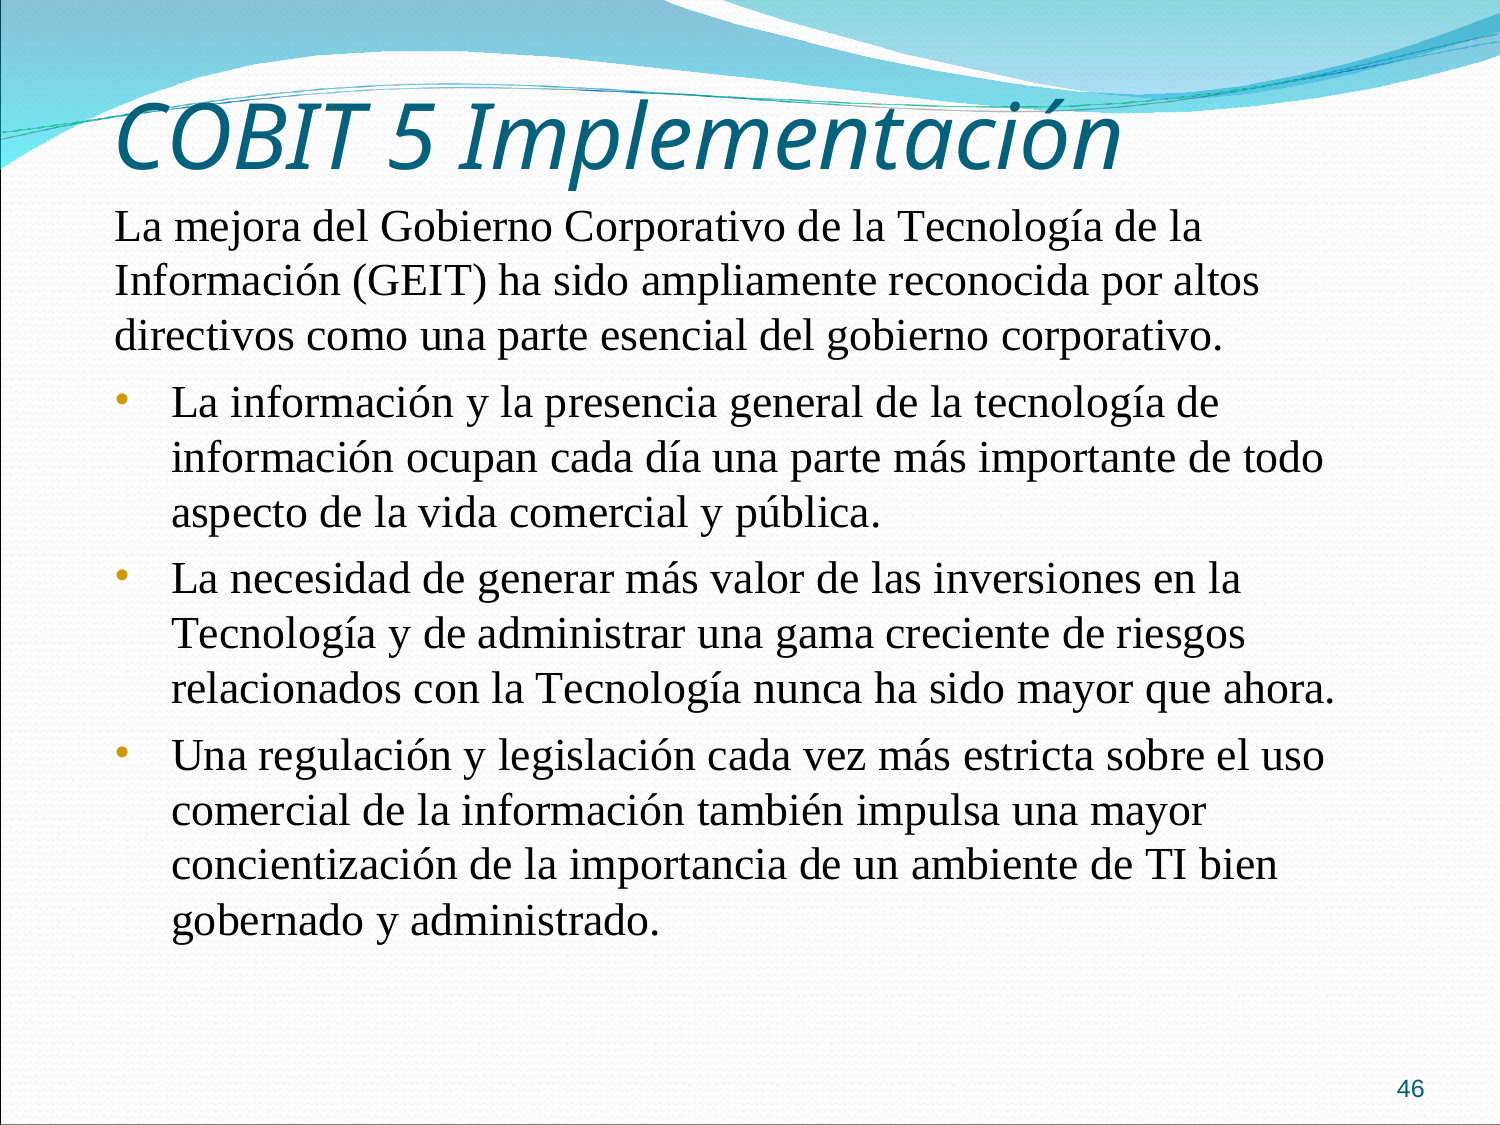

# COBIT 5 Implementación
La mejora del Gobierno Corporativo de la Tecnología de la Información (GEIT) ha sido ampliamente reconocida por altos directivos como una parte esencial del gobierno corporativo.
La información y la presencia general de la tecnología de información ocupan cada día una parte más importante de todo aspecto de la vida comercial y pública.
La necesidad de generar más valor de las inversiones en la Tecnología y de administrar una gama creciente de riesgos relacionados con la Tecnología nunca ha sido mayor que ahora.
Una regulación y legislación cada vez más estricta sobre el uso comercial de la información también impulsa una mayor concientización de la importancia de un ambiente de TI bien gobernado y administrado.